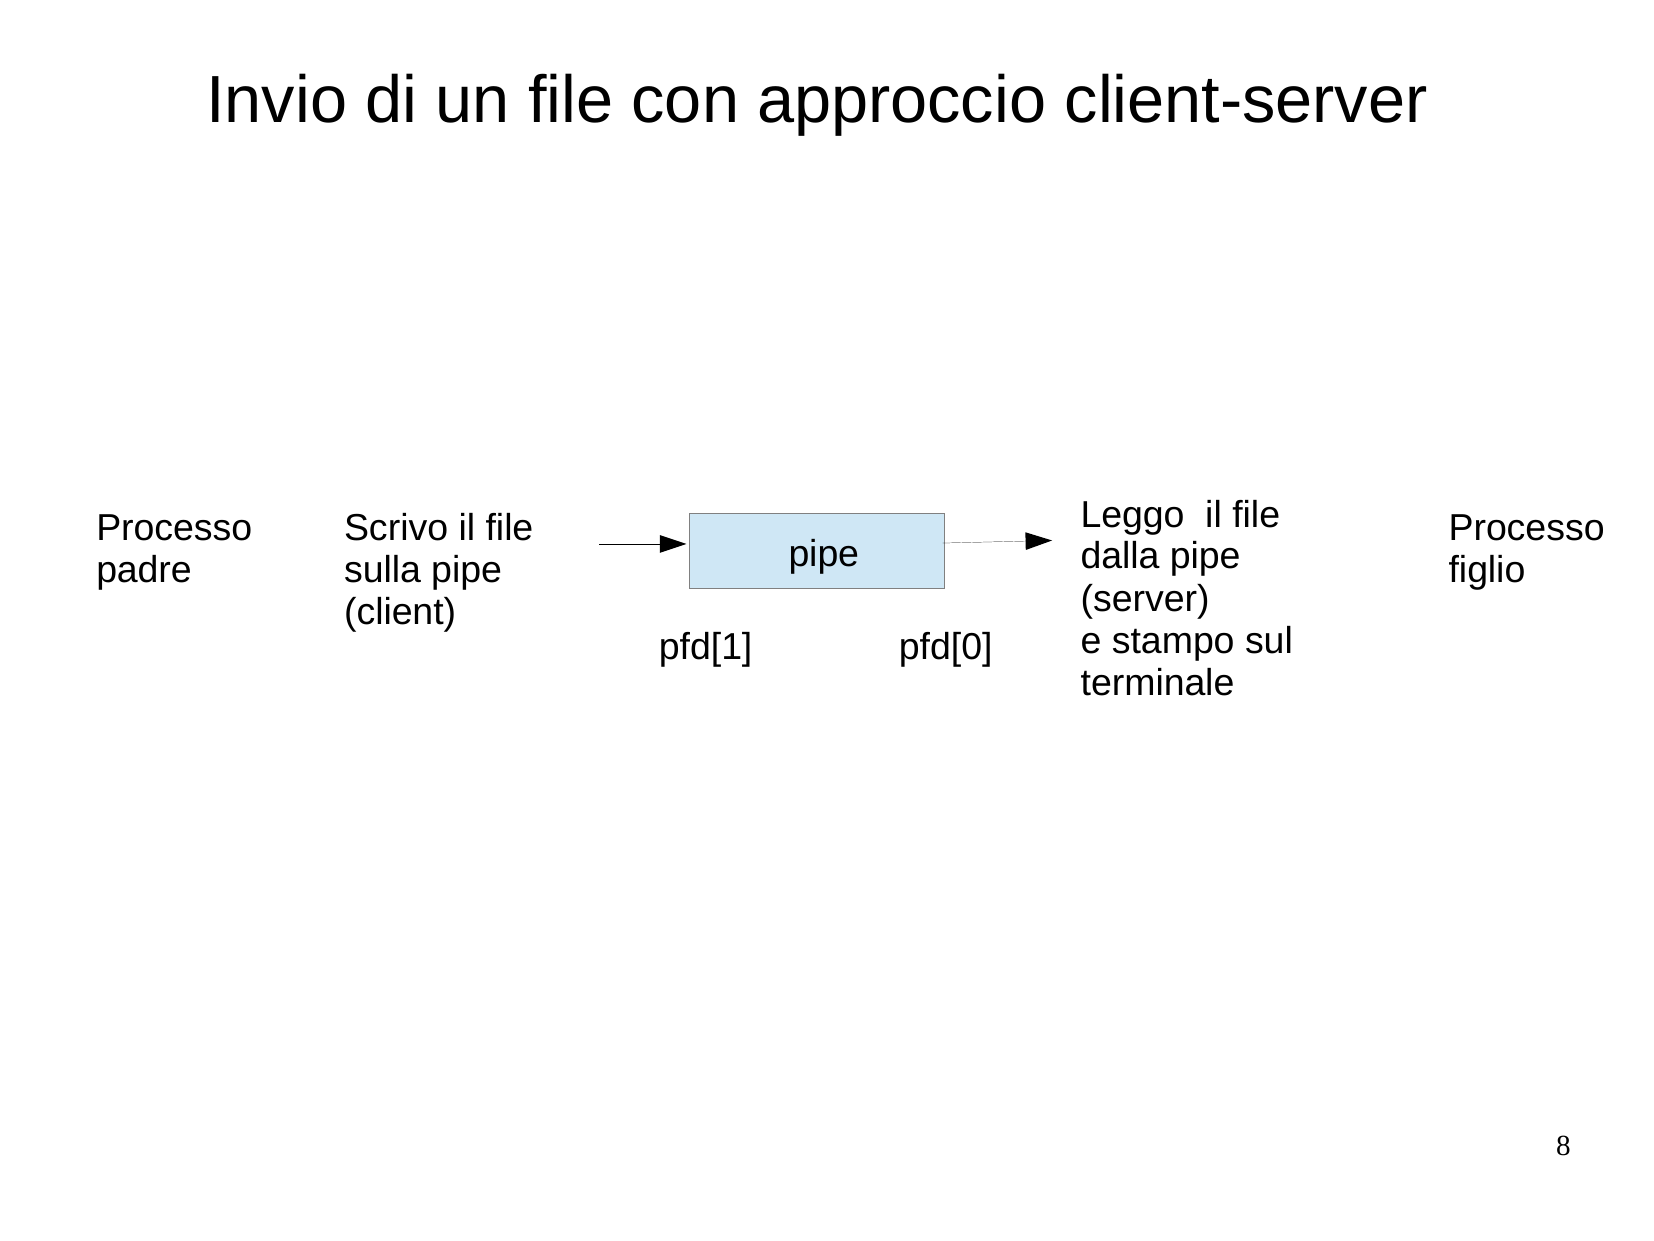

# Invio di un file con approccio client-server
Leggo il file dalla pipe (server)
e stampo sul
terminale
Scrivo il file
sulla pipe (client)
Processo
padre
Processo
figlio
pipe
pfd[1] pfd[0]
8